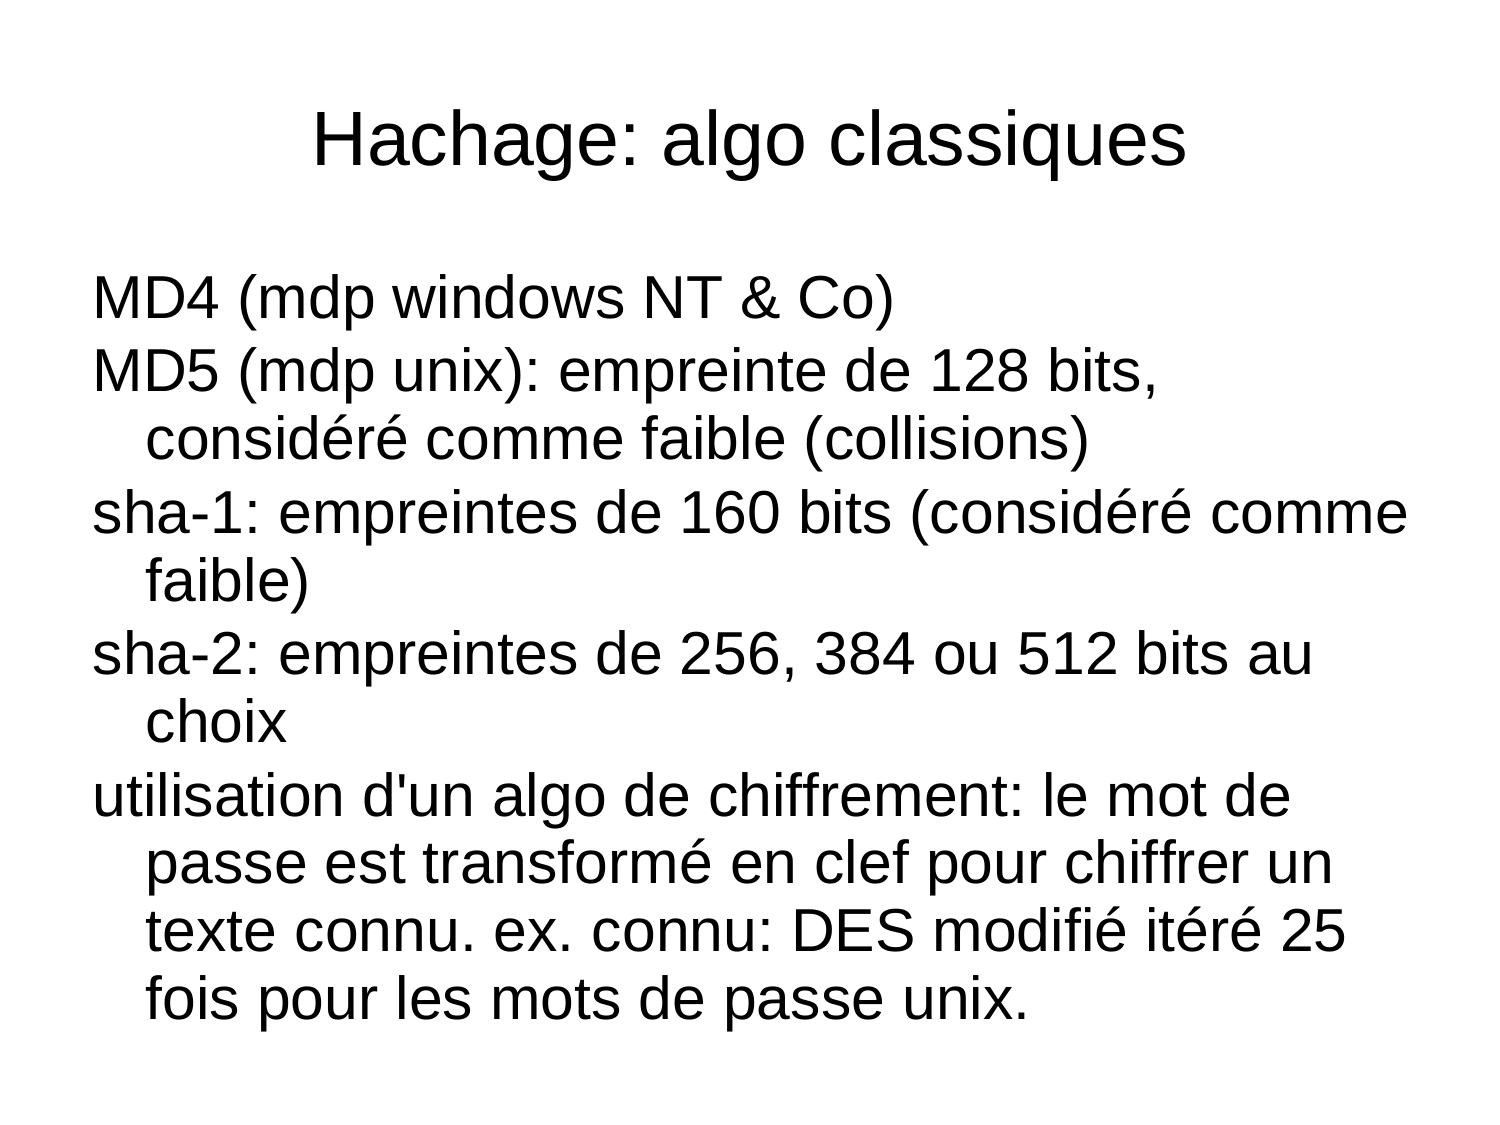

# Hachage: algo classiques
MD4 (mdp windows NT & Co)
MD5 (mdp unix): empreinte de 128 bits, considéré comme faible (collisions)
sha-1: empreintes de 160 bits (considéré comme faible)
sha-2: empreintes de 256, 384 ou 512 bits au choix
utilisation d'un algo de chiffrement: le mot de passe est transformé en clef pour chiffrer un texte connu. ex. connu: DES modifié itéré 25 fois pour les mots de passe unix.